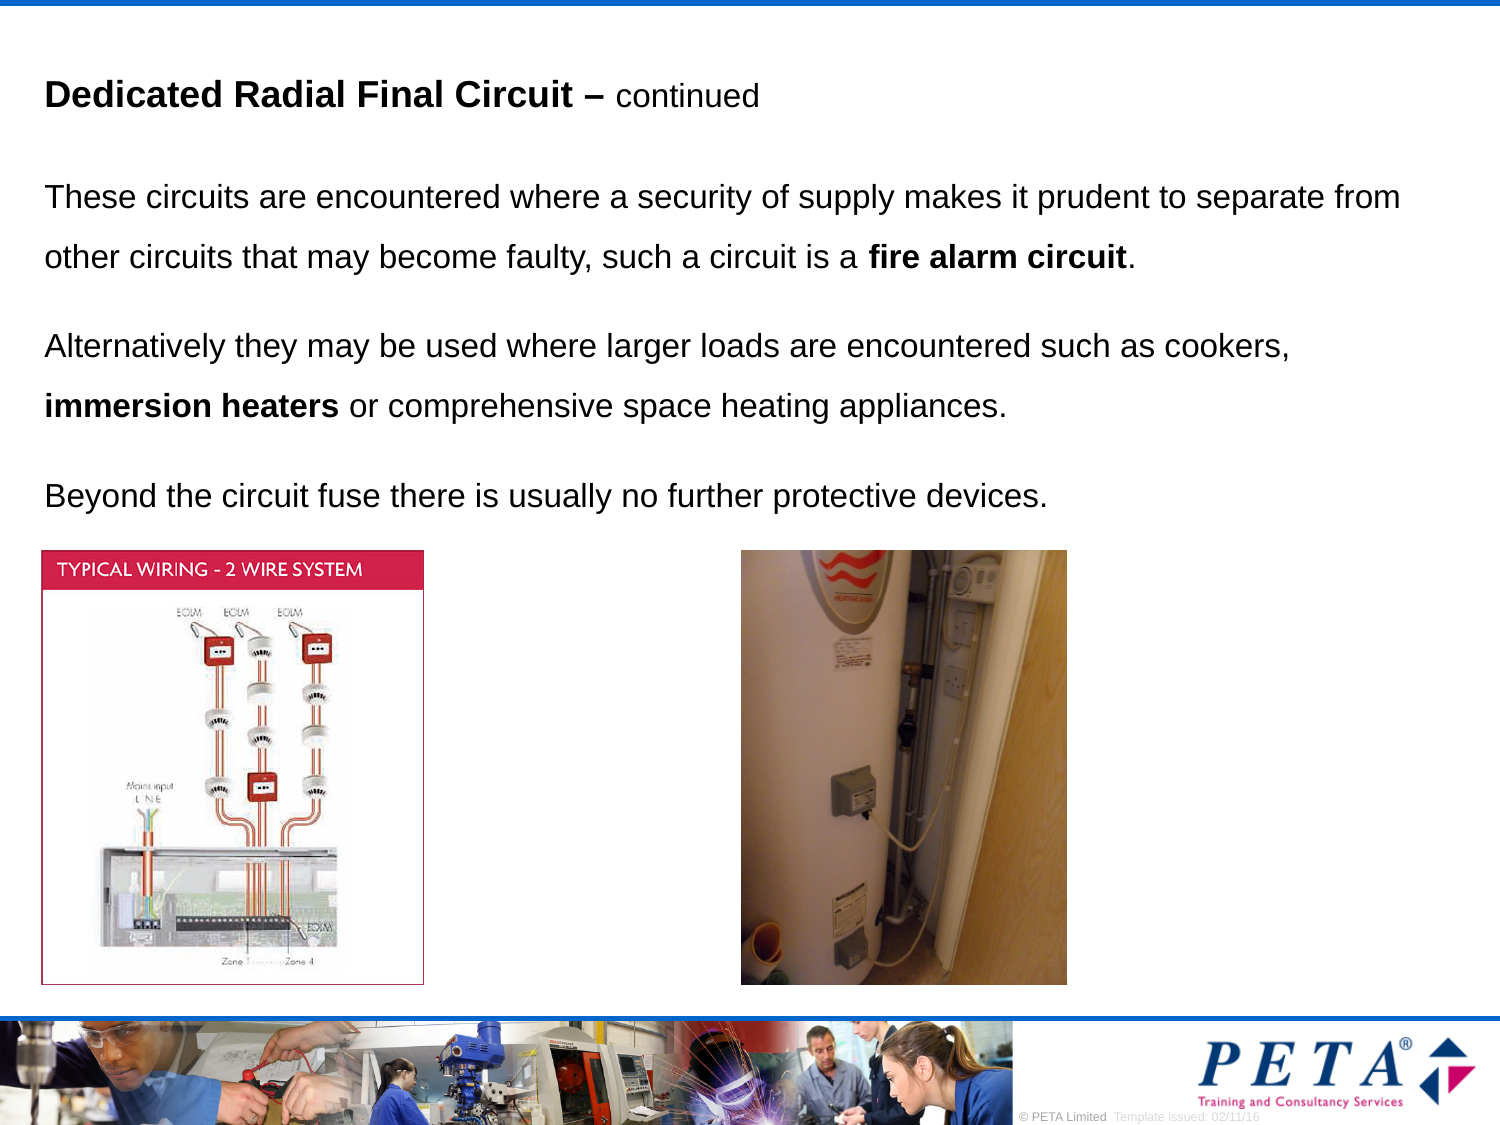

Dedicated Radial Final Circuit – continued
These circuits are encountered where a security of supply makes it prudent to separate from other circuits that may become faulty, such a circuit is a fire alarm circuit.
Alternatively they may be used where larger loads are encountered such as cookers, immersion heaters or comprehensive space heating appliances.
Beyond the circuit fuse there is usually no further protective devices.